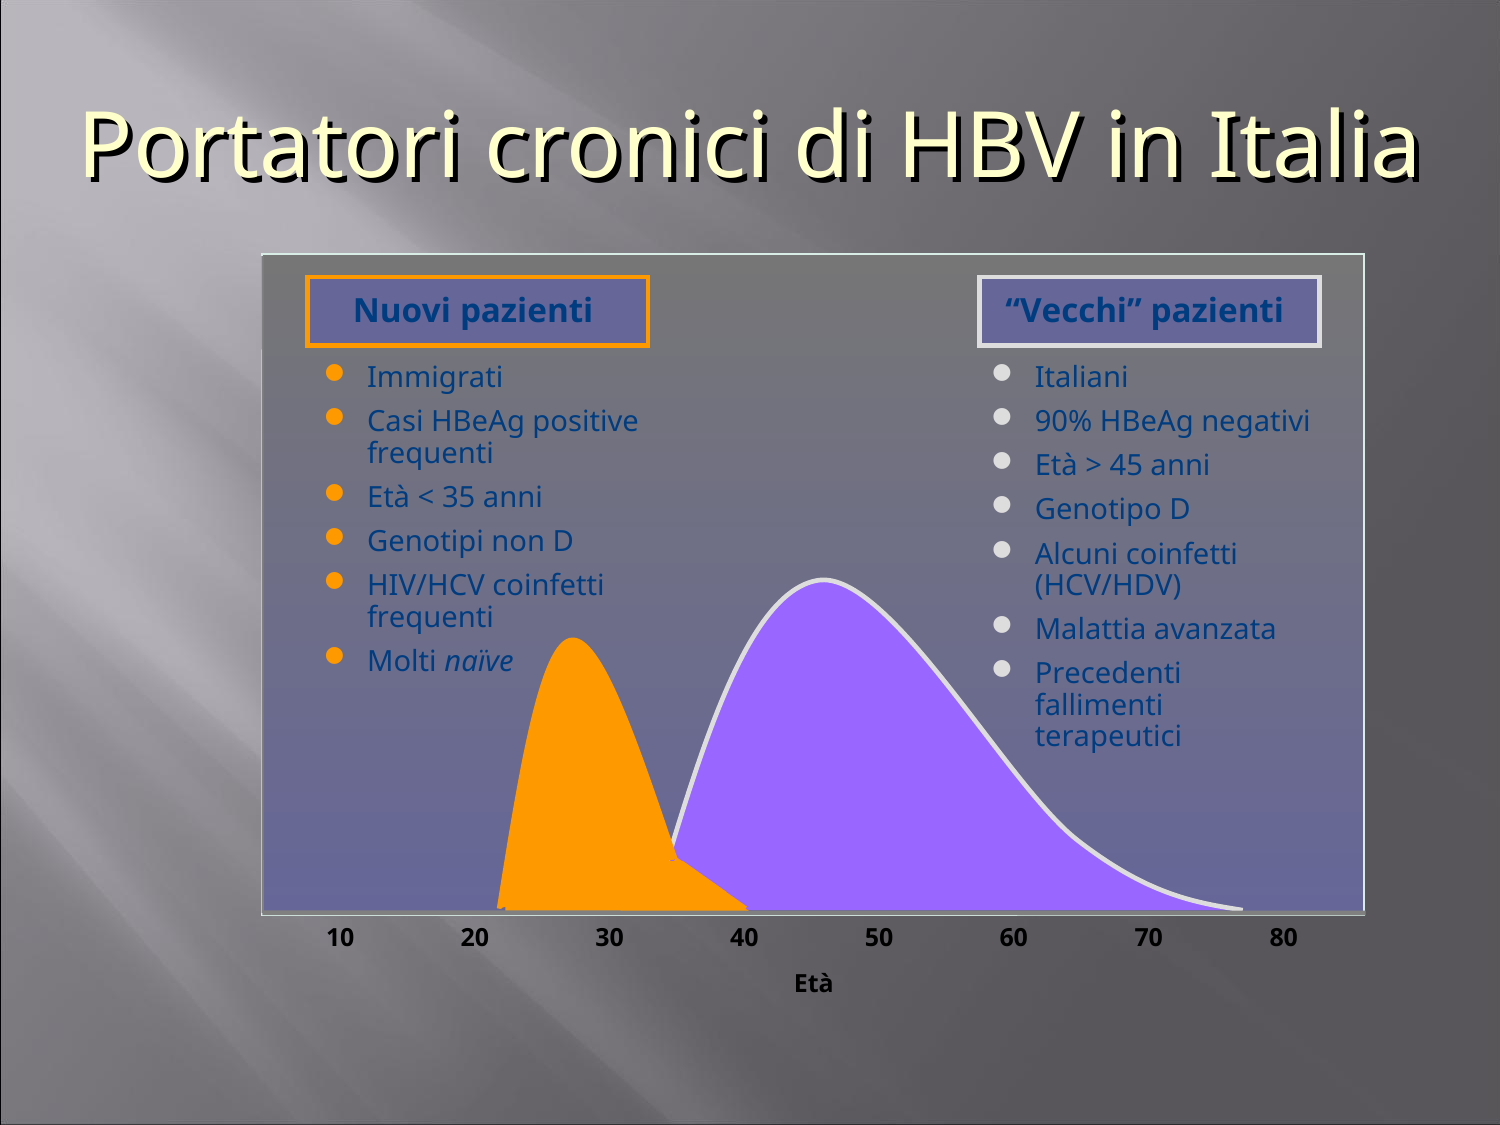

Portatori cronici di HBV in Italia
Nuovi pazienti
“Vecchi” pazienti
Immigrati
Casi HBeAg positive frequenti
Età < 35 anni
Genotipi non D
HIV/HCV coinfetti frequenti
Molti naïve
Italiani
90% HBeAg negativi
Età > 45 anni
Genotipo D
Alcuni coinfetti (HCV/HDV)
Malattia avanzata
Precedenti fallimenti terapeutici
10
20
30
40
50
60
70
80
Età